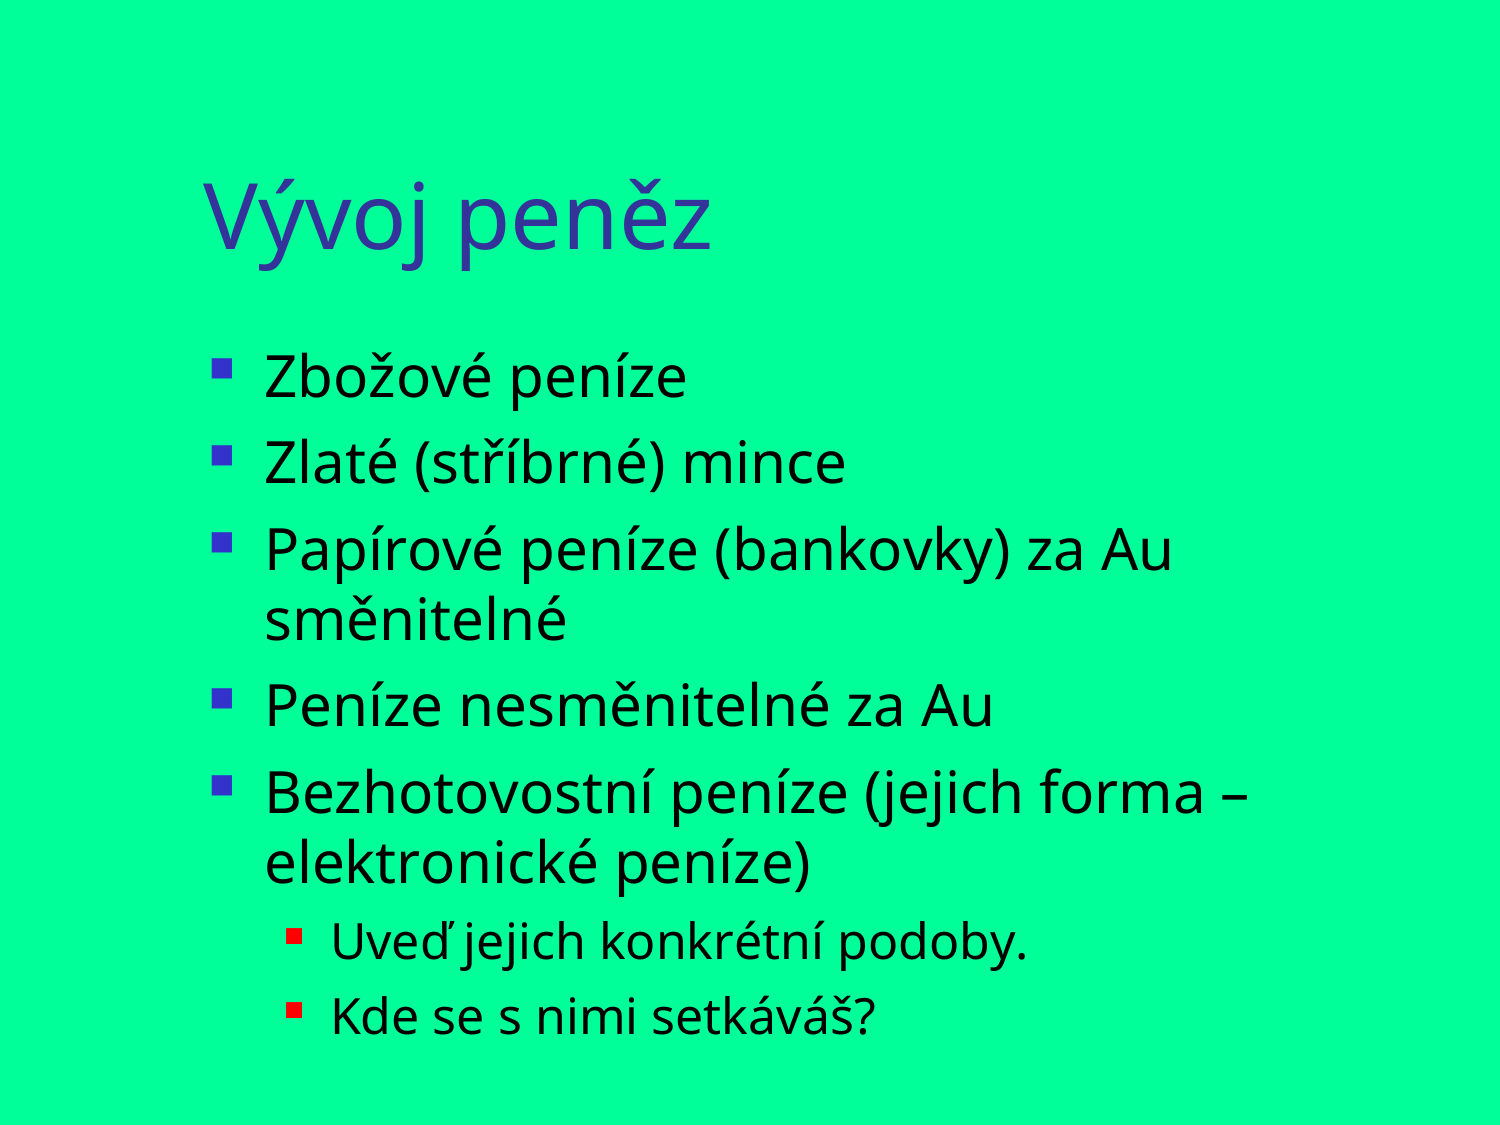

# Vývoj peněz
Zbožové peníze
Zlaté (stříbrné) mince
Papírové peníze (bankovky) za Au směnitelné
Peníze nesměnitelné za Au
Bezhotovostní peníze (jejich forma –elektronické peníze)
Uveď jejich konkrétní podoby.
Kde se s nimi setkáváš?